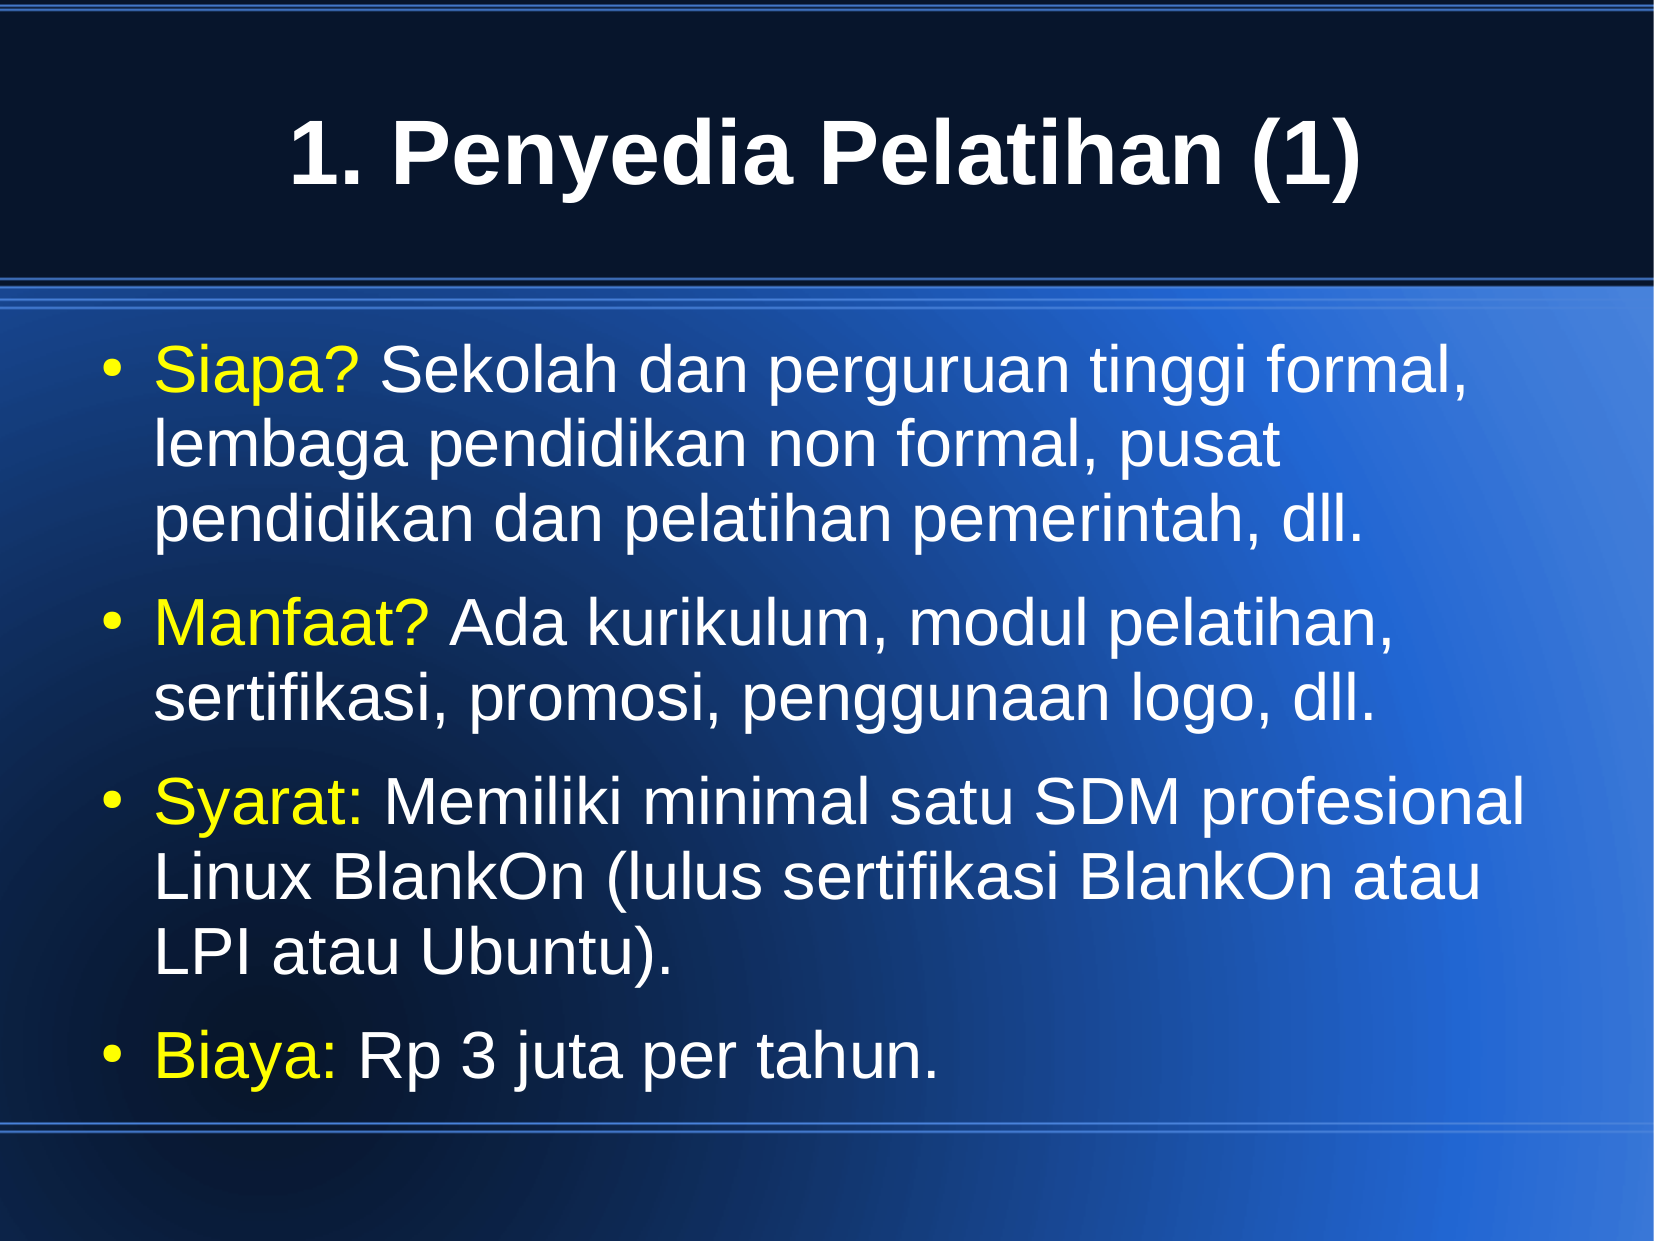

# 1. Penyedia Pelatihan (1)
Siapa? Sekolah dan perguruan tinggi formal, lembaga pendidikan non formal, pusat pendidikan dan pelatihan pemerintah, dll.
Manfaat? Ada kurikulum, modul pelatihan, sertifikasi, promosi, penggunaan logo, dll.
Syarat: Memiliki minimal satu SDM profesional Linux BlankOn (lulus sertifikasi BlankOn atau LPI atau Ubuntu).
Biaya: Rp 3 juta per tahun.